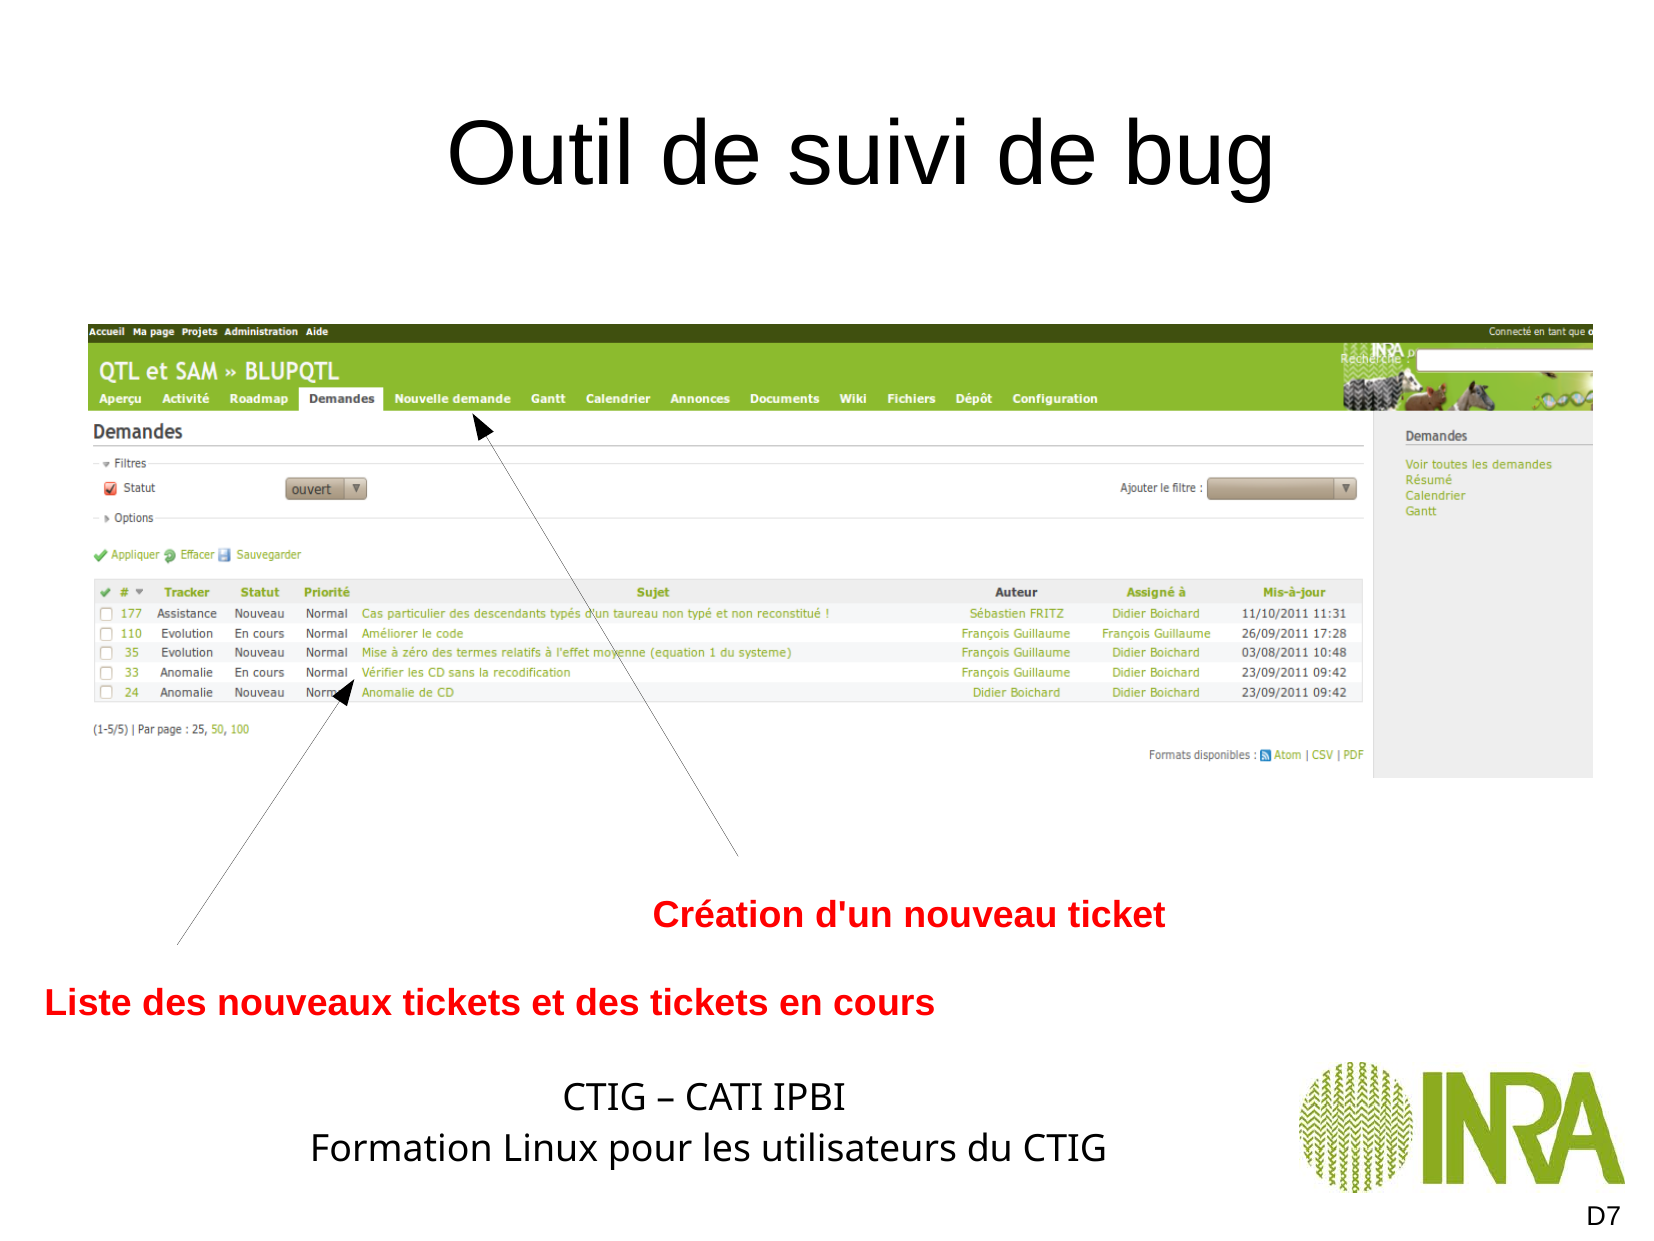

# Outil de suivi de bug
Création d'un nouveau ticket
Liste des nouveaux tickets et des tickets en cours
CTIG – CATI IPBI
Formation Linux pour les utilisateurs du CTIG
D